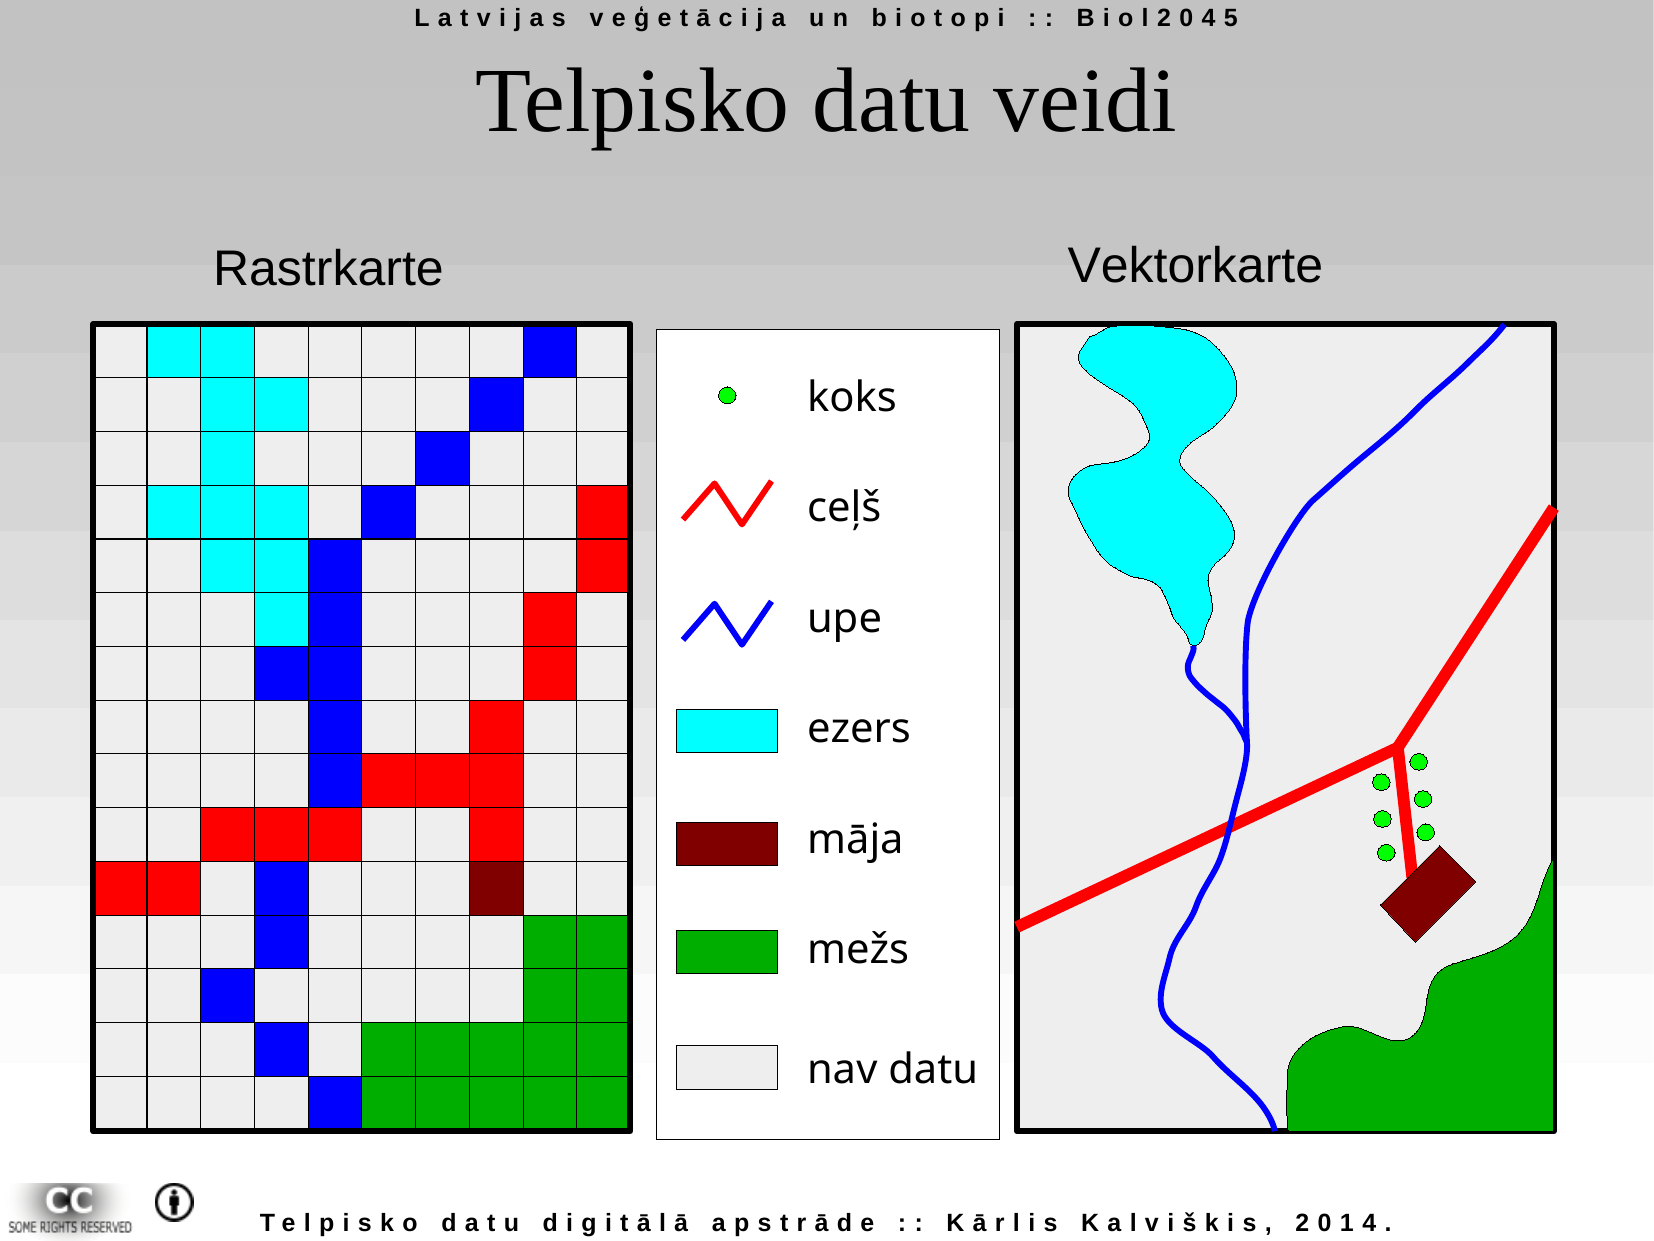

# Telpisko datu veidi
Vektorkarte
Rastrkarte
koks
ceļš
upe
ezers
māja
mežs
nav datu